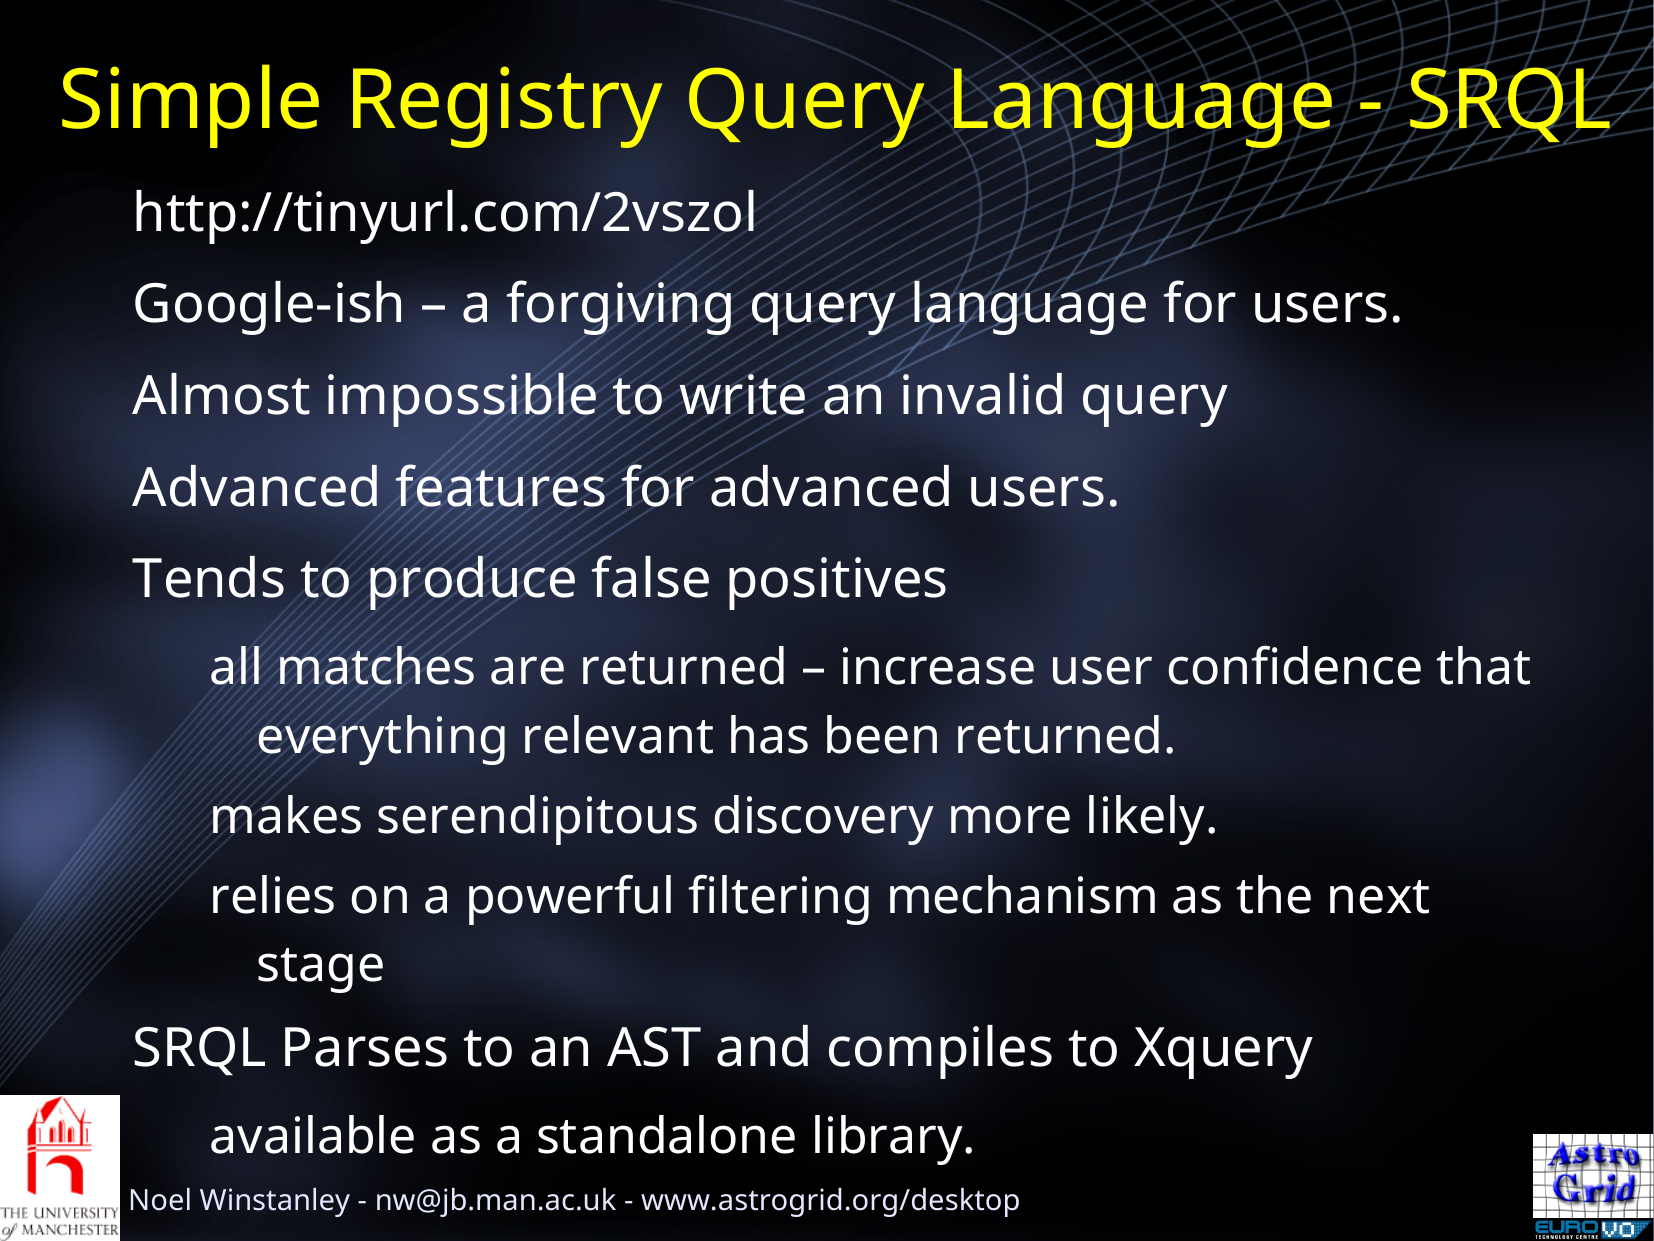

# Simple Registry Query Language - SRQL
http://tinyurl.com/2vszol
Google-ish – a forgiving query language for users.
Almost impossible to write an invalid query
Advanced features for advanced users.
Tends to produce false positives
all matches are returned – increase user confidence that everything relevant has been returned.
makes serendipitous discovery more likely.
relies on a powerful filtering mechanism as the next stage
SRQL Parses to an AST and compiles to Xquery
available as a standalone library.